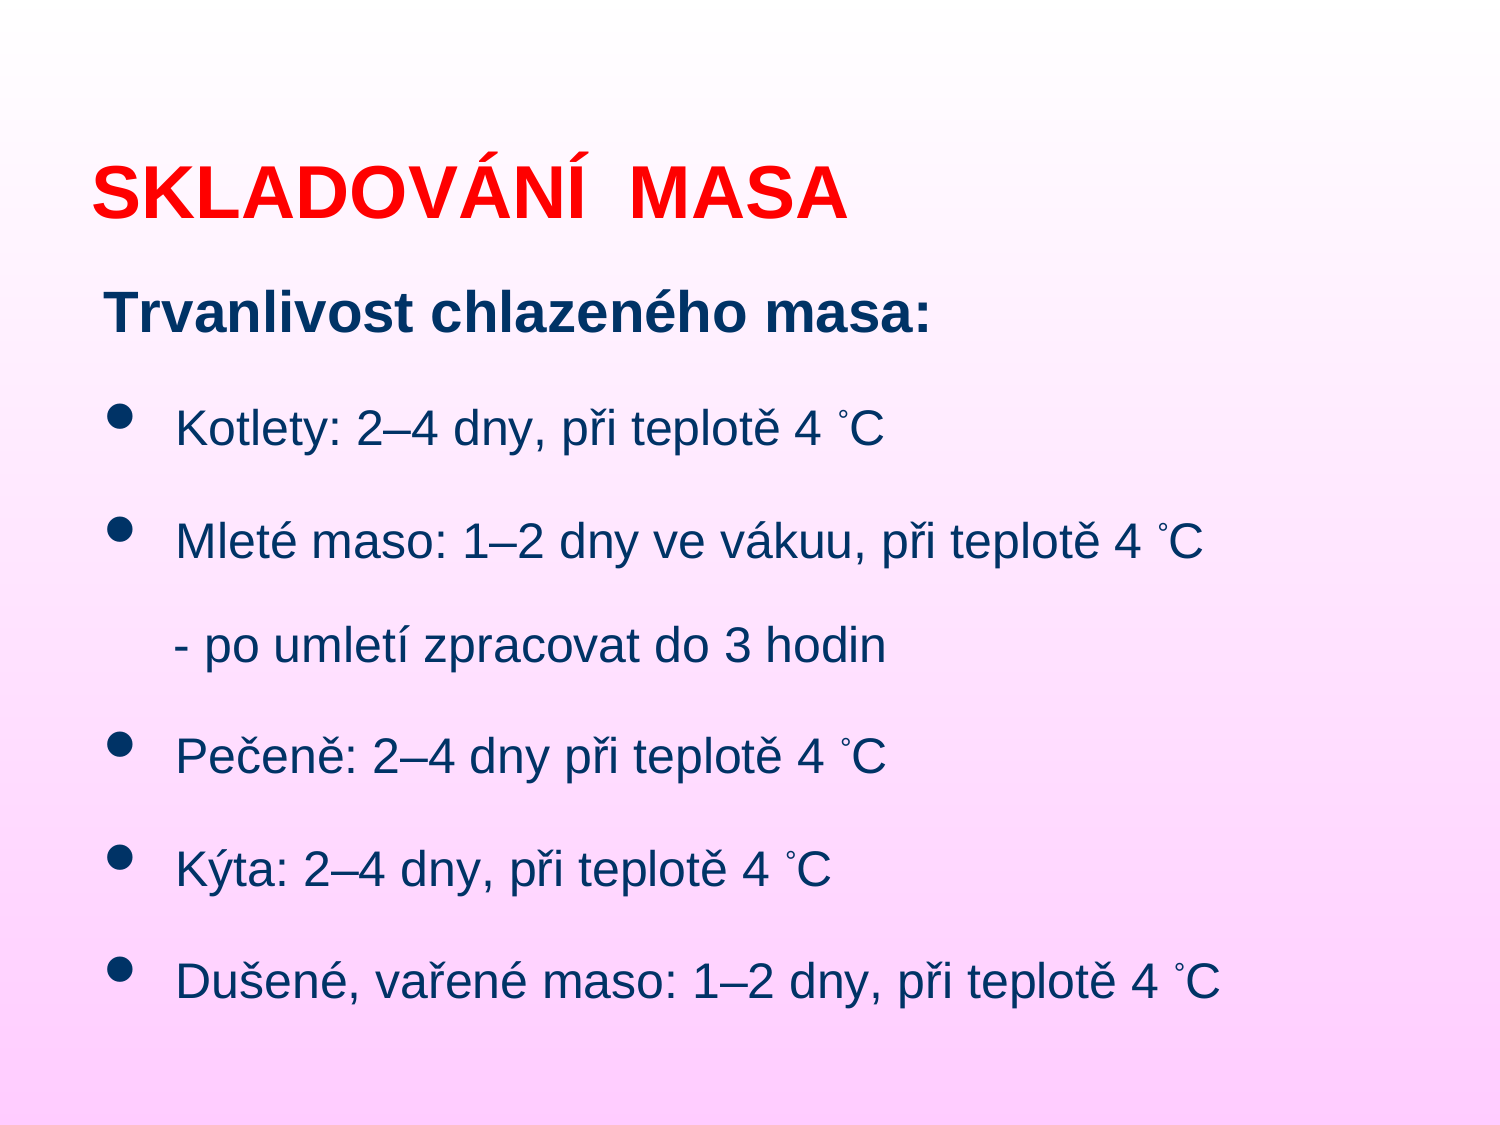

# SKLADOVÁNÍ MASA
Trvanlivost chlazeného masa:
 Kotlety: 2–4 dny, při teplotě 4 °C
 Mleté maso: 1–2 dny ve vákuu, při teplotě 4 °C
	 - po umletí zpracovat do 3 hodin
 Pečeně: 2–4 dny při teplotě 4 °C
 Kýta: 2–4 dny, při teplotě 4 °C
 Dušené, vařené maso: 1–2 dny, při teplotě 4 °C